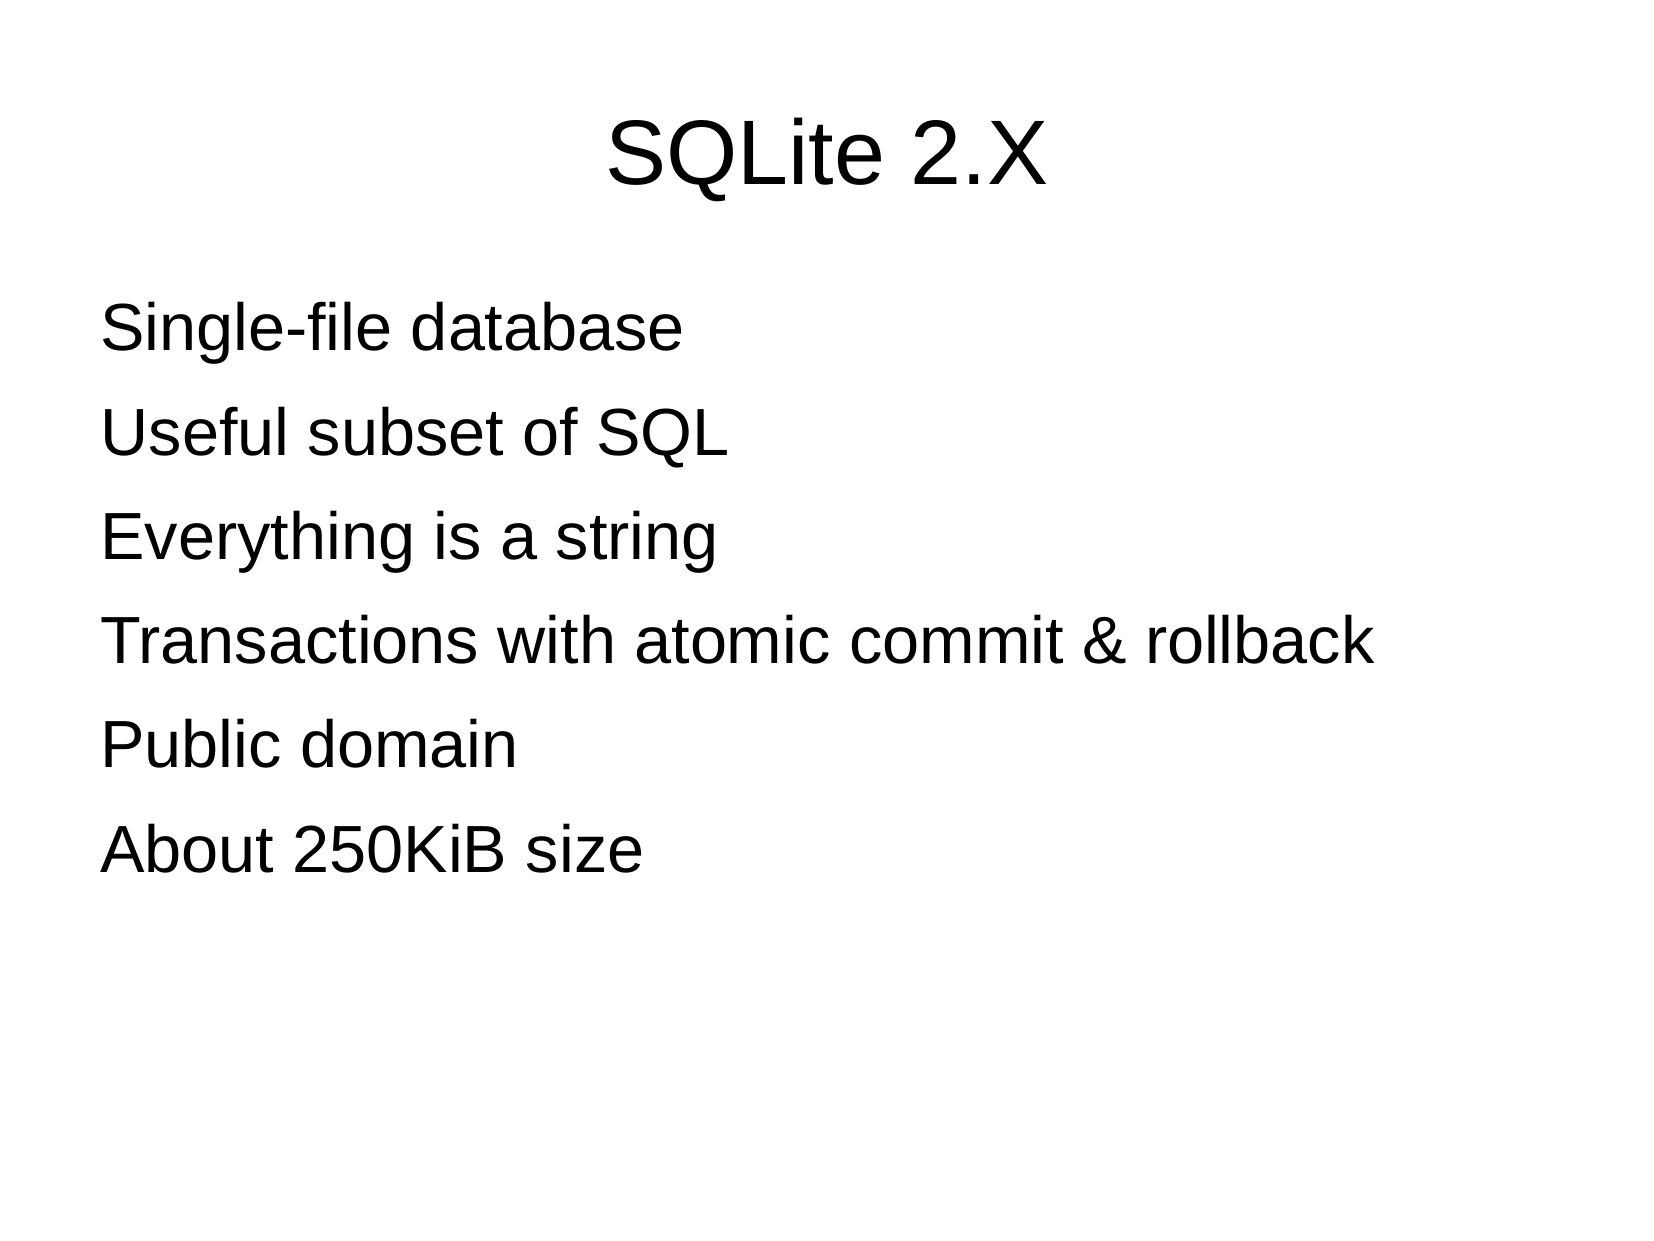

# SQLite 2.X
Single-file database
Useful subset of SQL
Everything is a string
Transactions with atomic commit & rollback
Public domain
About 250KiB size